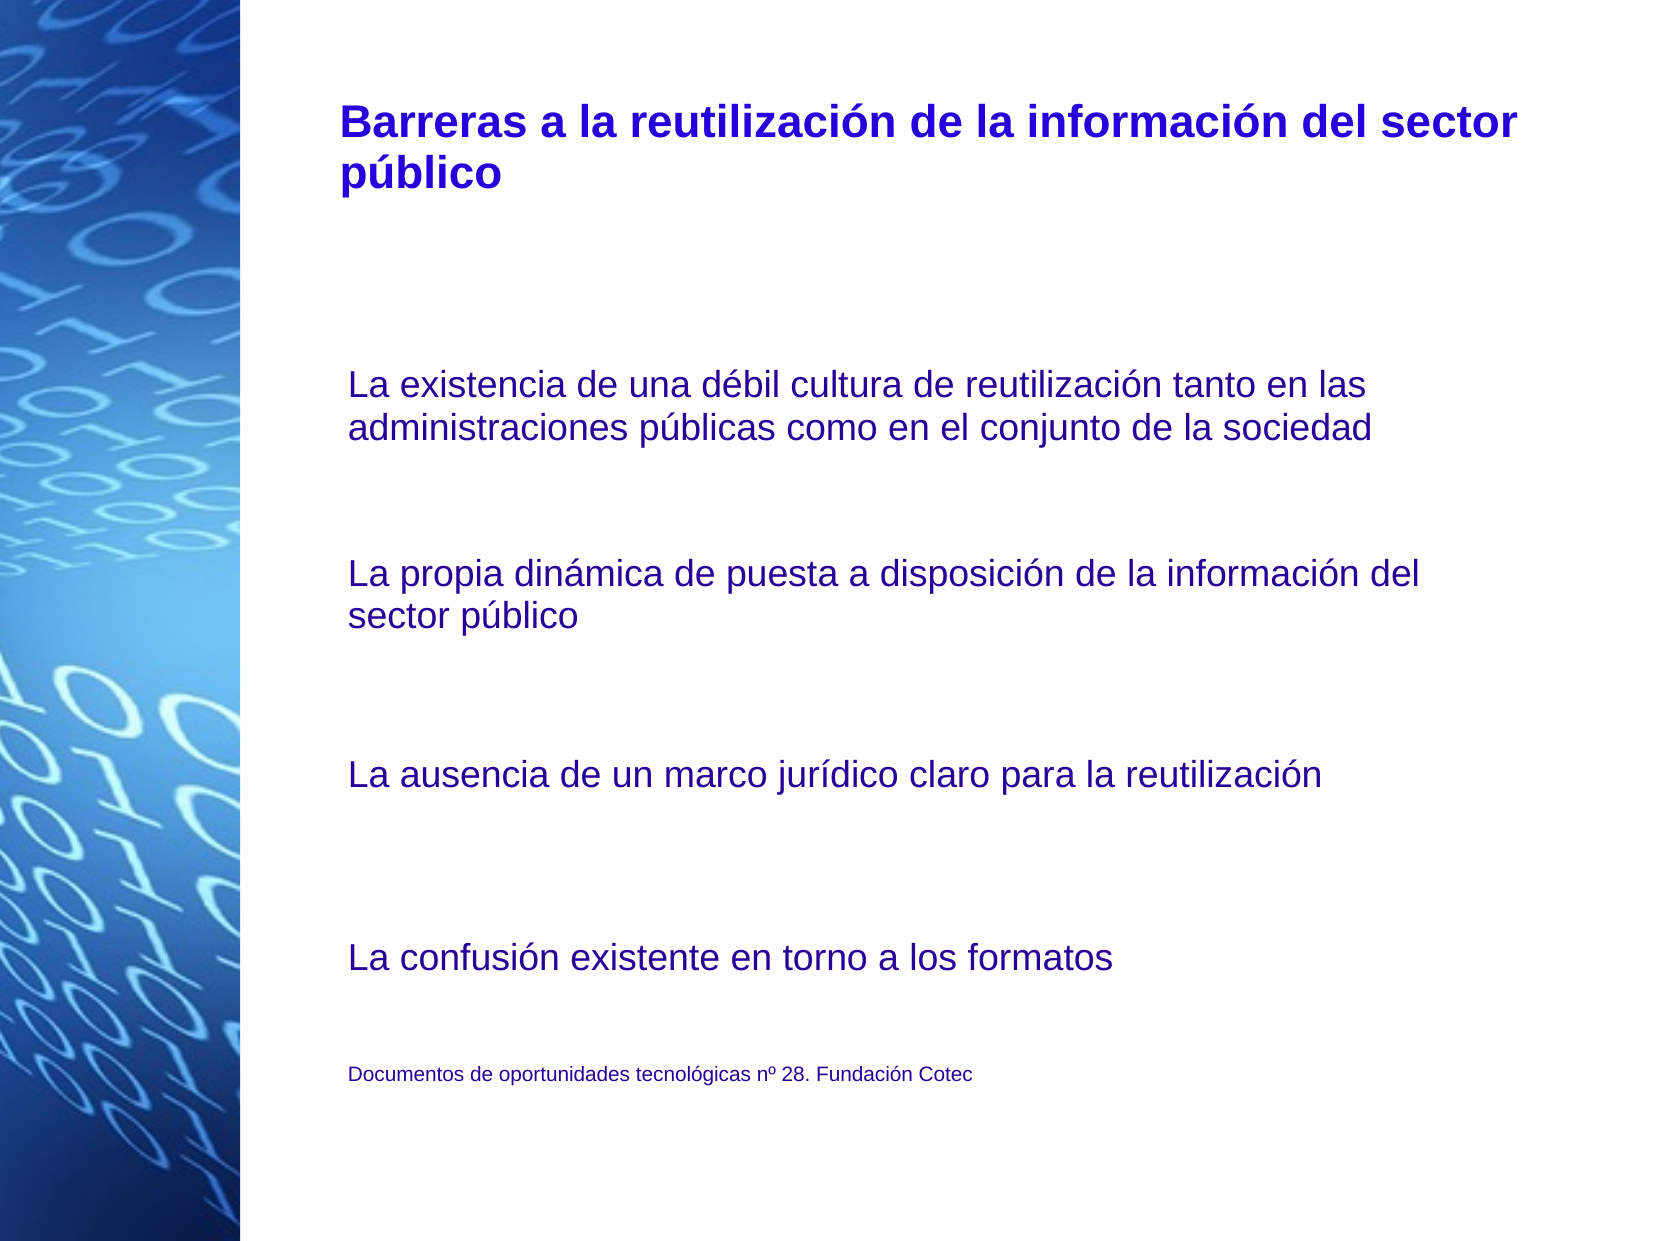

Barreras a la reutilización de la información del sector
público
La existencia de una débil cultura de reutilización tanto en las administraciones públicas como en el conjunto de la sociedad
La propia dinámica de puesta a disposición de la información del sector público
La ausencia de un marco jurídico claro para la reutilización
La confusión existente en torno a los formatos
Documentos de oportunidades tecnológicas nº 28. Fundación Cotec